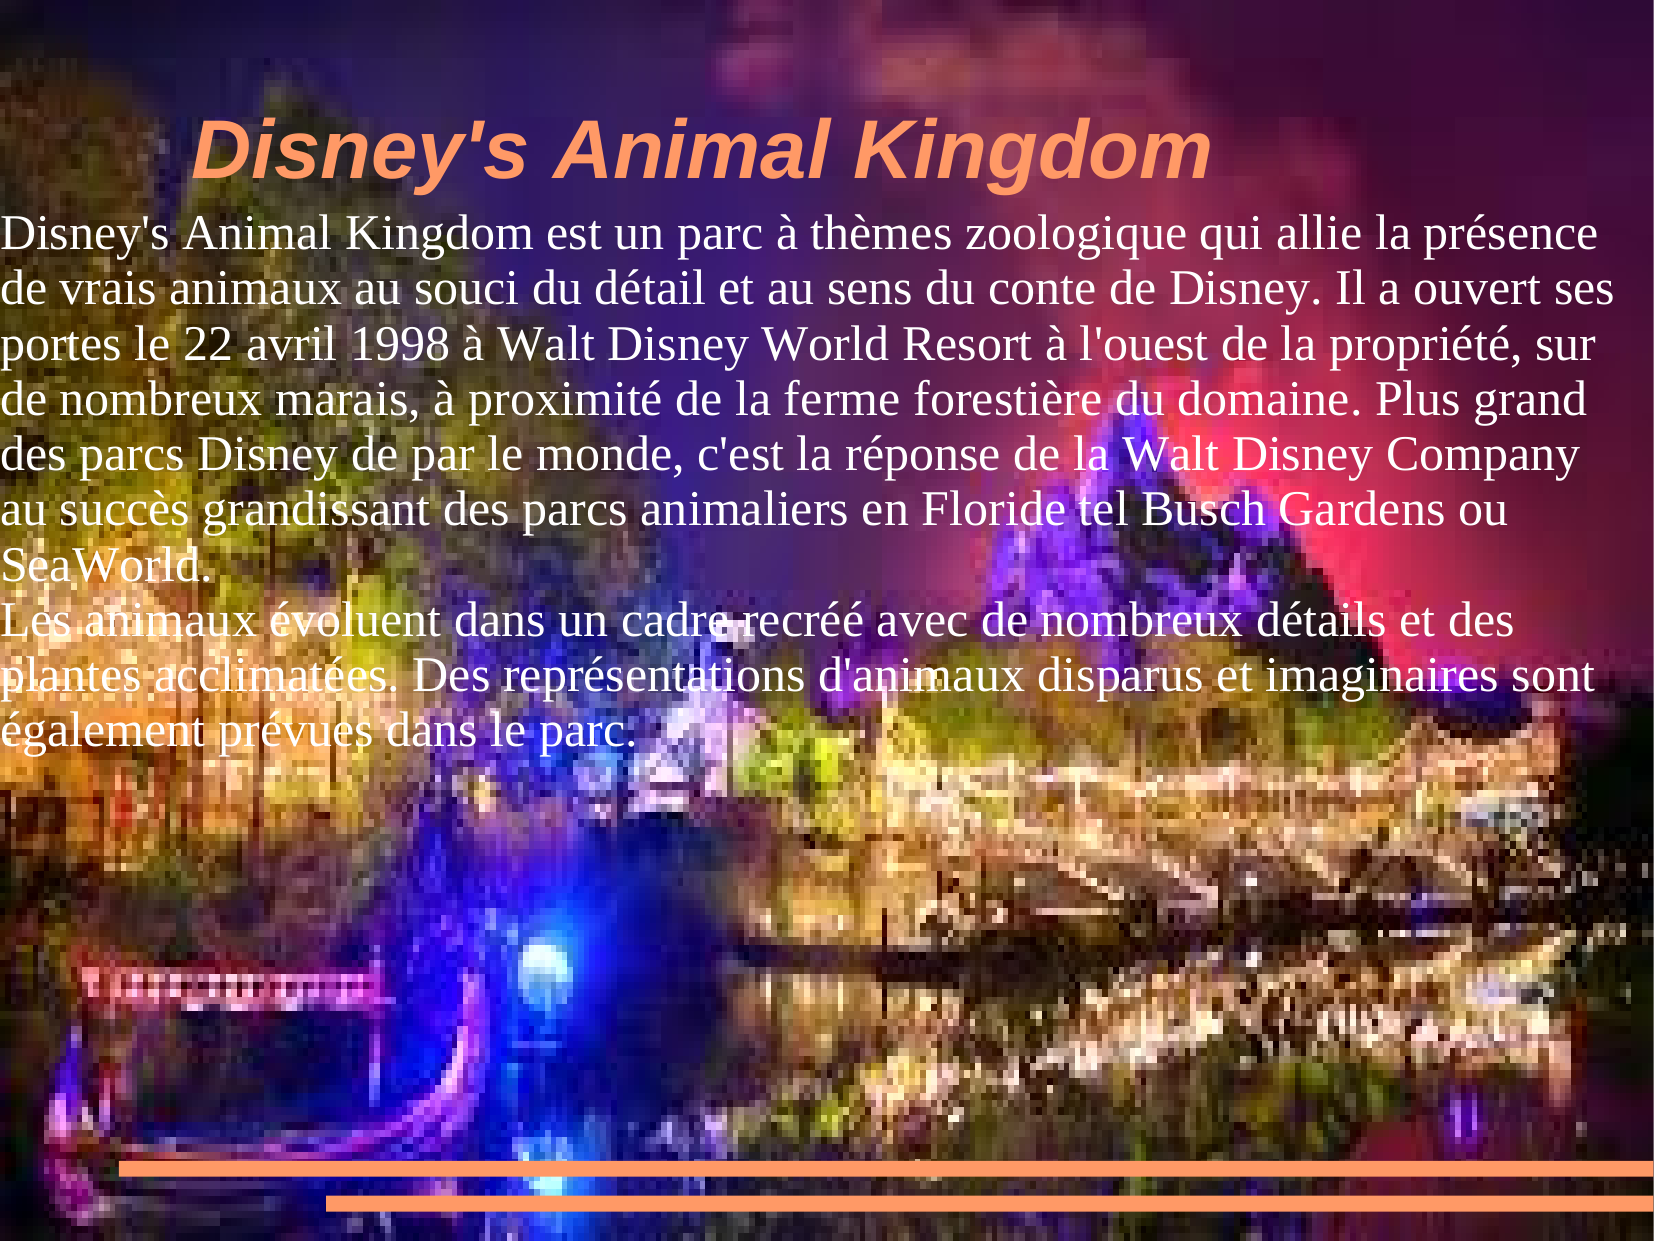

# Disney's Animal Kingdom
Disney's Animal Kingdom est un parc à thèmes zoologique qui allie la présence de vrais animaux au souci du détail et au sens du conte de Disney. Il a ouvert ses portes le 22 avril 1998 à Walt Disney World Resort à l'ouest de la propriété, sur de nombreux marais, à proximité de la ferme forestière du domaine. Plus grand des parcs Disney de par le monde, c'est la réponse de la Walt Disney Company au succès grandissant des parcs animaliers en Floride tel Busch Gardens ou SeaWorld.
Les animaux évoluent dans un cadre recréé avec de nombreux détails et des plantes acclimatées. Des représentations d'animaux disparus et imaginaires sont également prévues dans le parc.